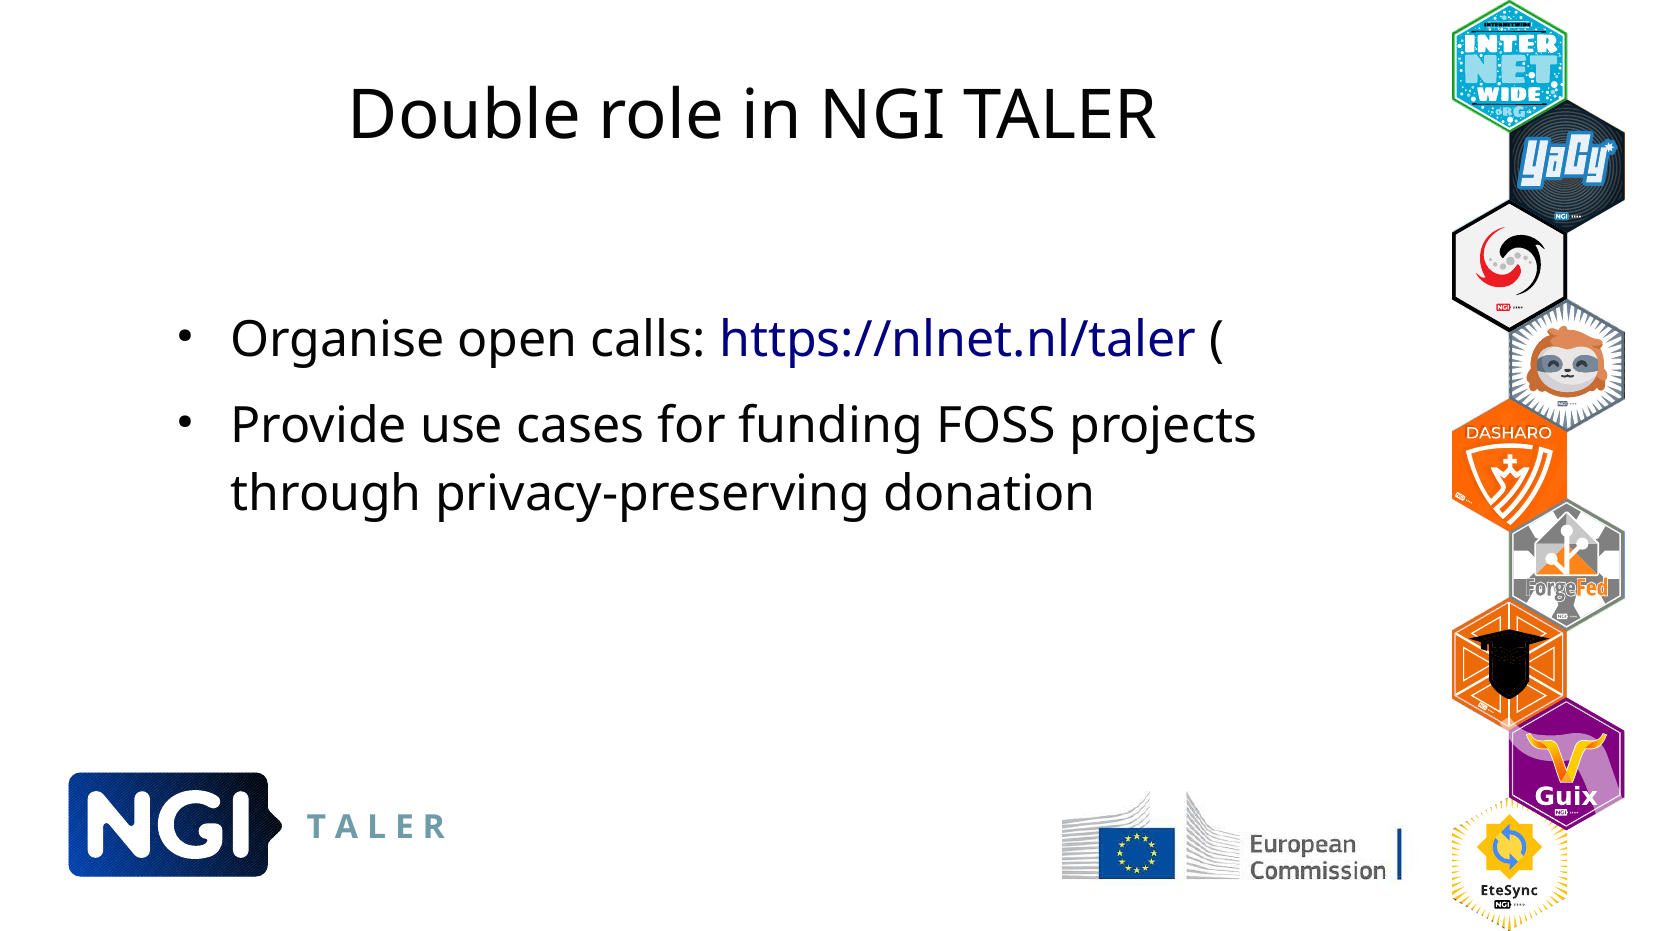

# Double role in NGI TALER
Organise open calls: https://nlnet.nl/taler (
Provide use cases for funding FOSS projects through privacy-preserving donation